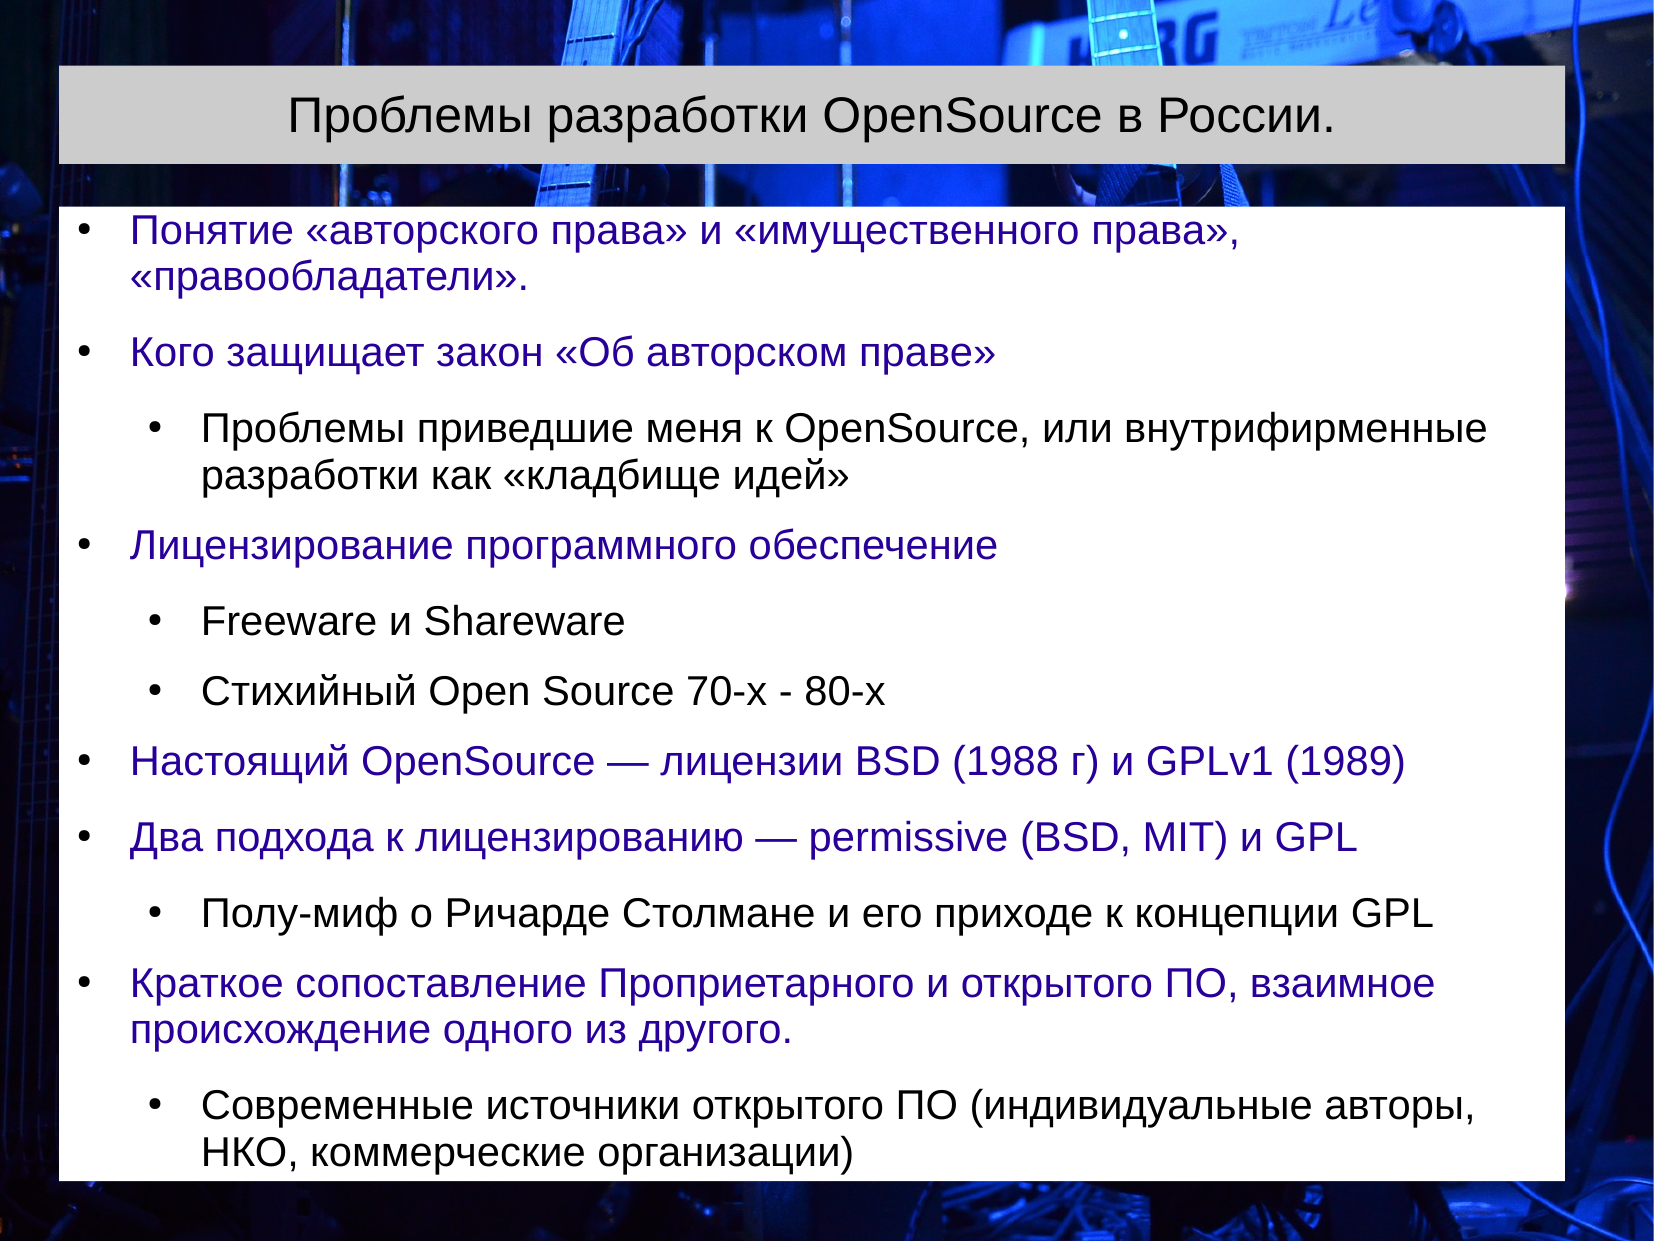

# Проблемы разработки OpenSource в России.
Понятие «авторского права» и «имущественного права», «правообладатели».
Кого защищает закон «Об авторском праве»
Проблемы приведшие меня к OpenSource, или внутрифирменные разработки как «кладбище идей»
Лицензирование программного обеспечение
Freeware и Shareware
Стихийный Open Source 70-х - 80-х
Настоящий OpenSource — лицензии BSD (1988 г) и GPLv1 (1989)
Два подхода к лицензированию — permissive (BSD, MIT) и GPL
Полу-миф о Ричарде Столмане и его приходе к концепции GPL
Краткое сопоставление Проприетарного и открытого ПО, взаимное происхождение одного из другого.
Современные источники открытого ПО (индивидуальные авторы, НКО, коммерческие организации)